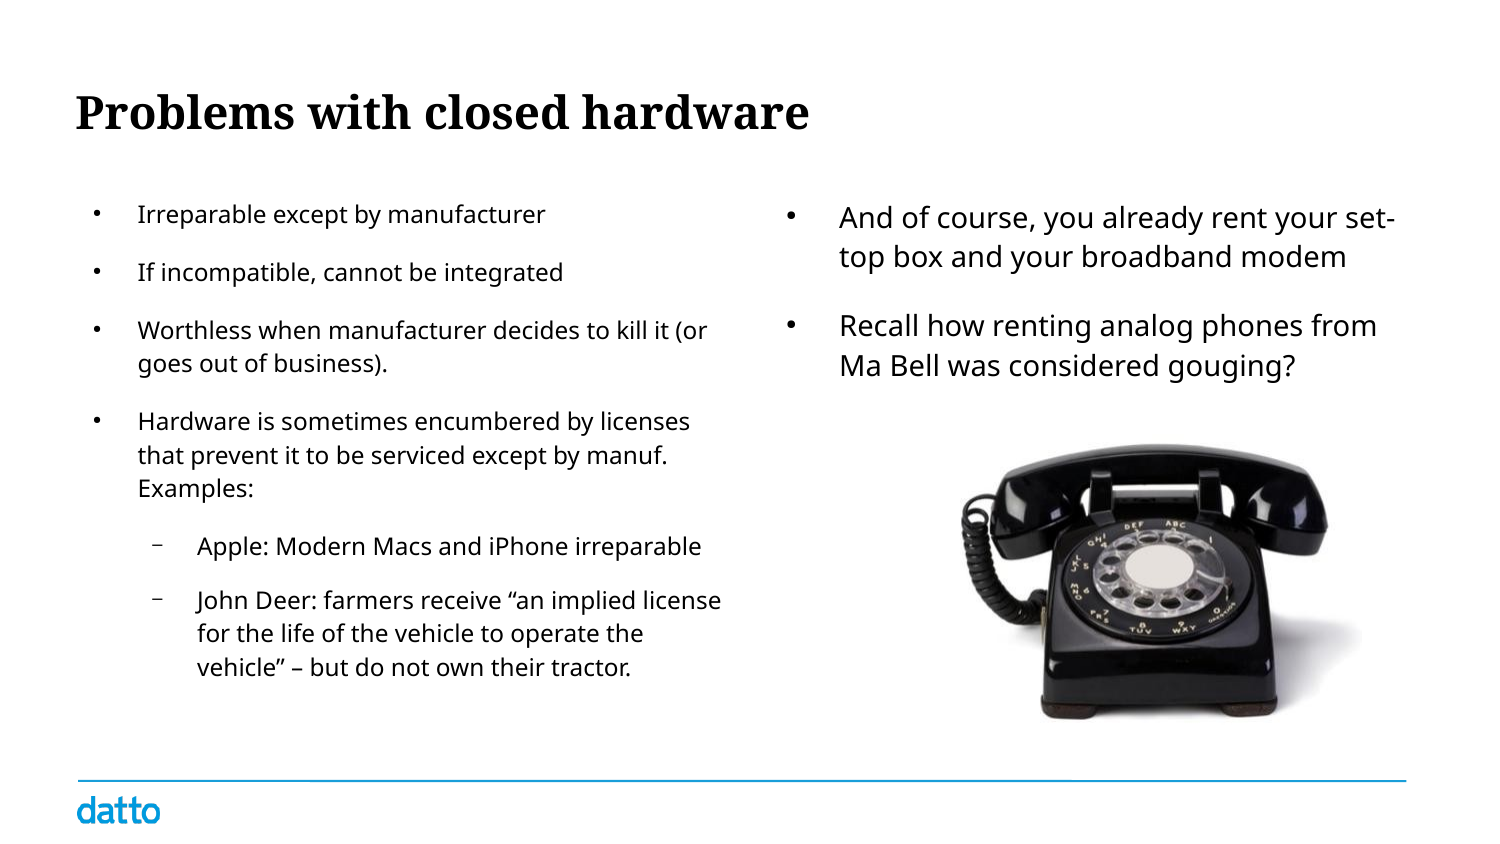

# Problems with closed hardware
Irreparable except by manufacturer
If incompatible, cannot be integrated
Worthless when manufacturer decides to kill it (or goes out of business).
Hardware is sometimes encumbered by licenses that prevent it to be serviced except by manuf. Examples:
Apple: Modern Macs and iPhone irreparable
John Deer: farmers receive “an implied license for the life of the vehicle to operate the vehicle” – but do not own their tractor.
And of course, you already rent your set-top box and your broadband modem
Recall how renting analog phones from Ma Bell was considered gouging?